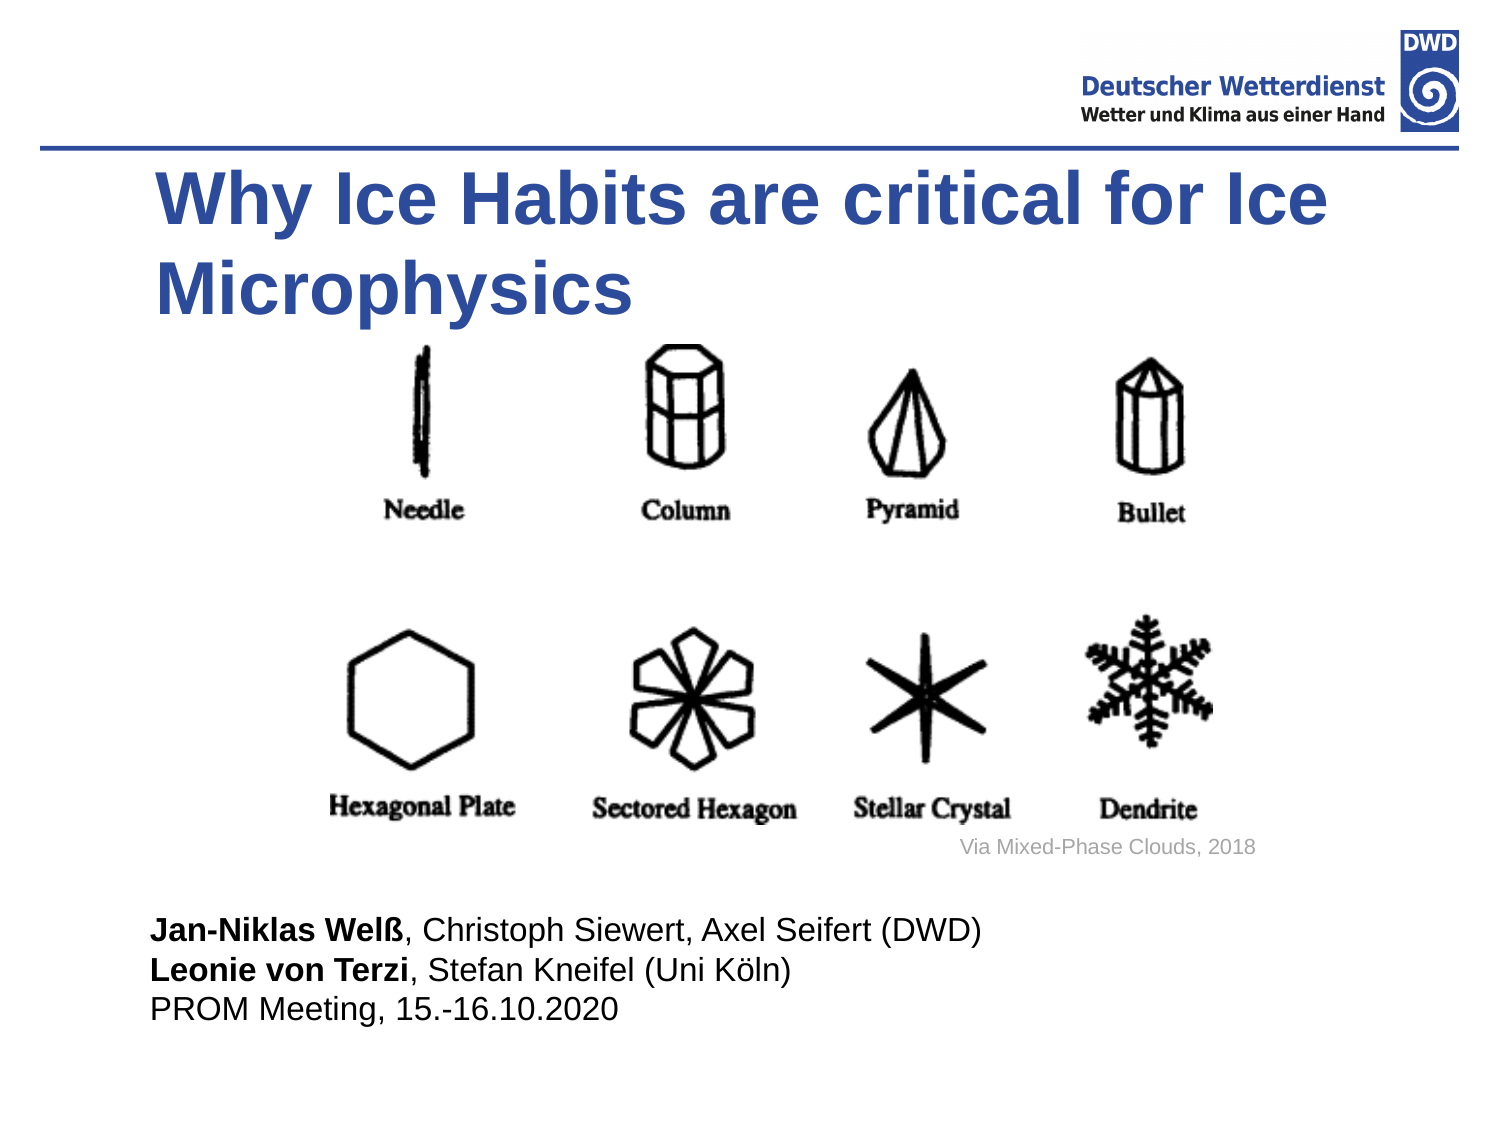

# Why Ice Habits are critical for Ice Microphysics
Via Mixed-Phase Clouds, 2018
Jan-Niklas Welß, Christoph Siewert, Axel Seifert (DWD)
Leonie von Terzi, Stefan Kneifel (Uni Köln)
PROM Meeting, 15.-16.10.2020